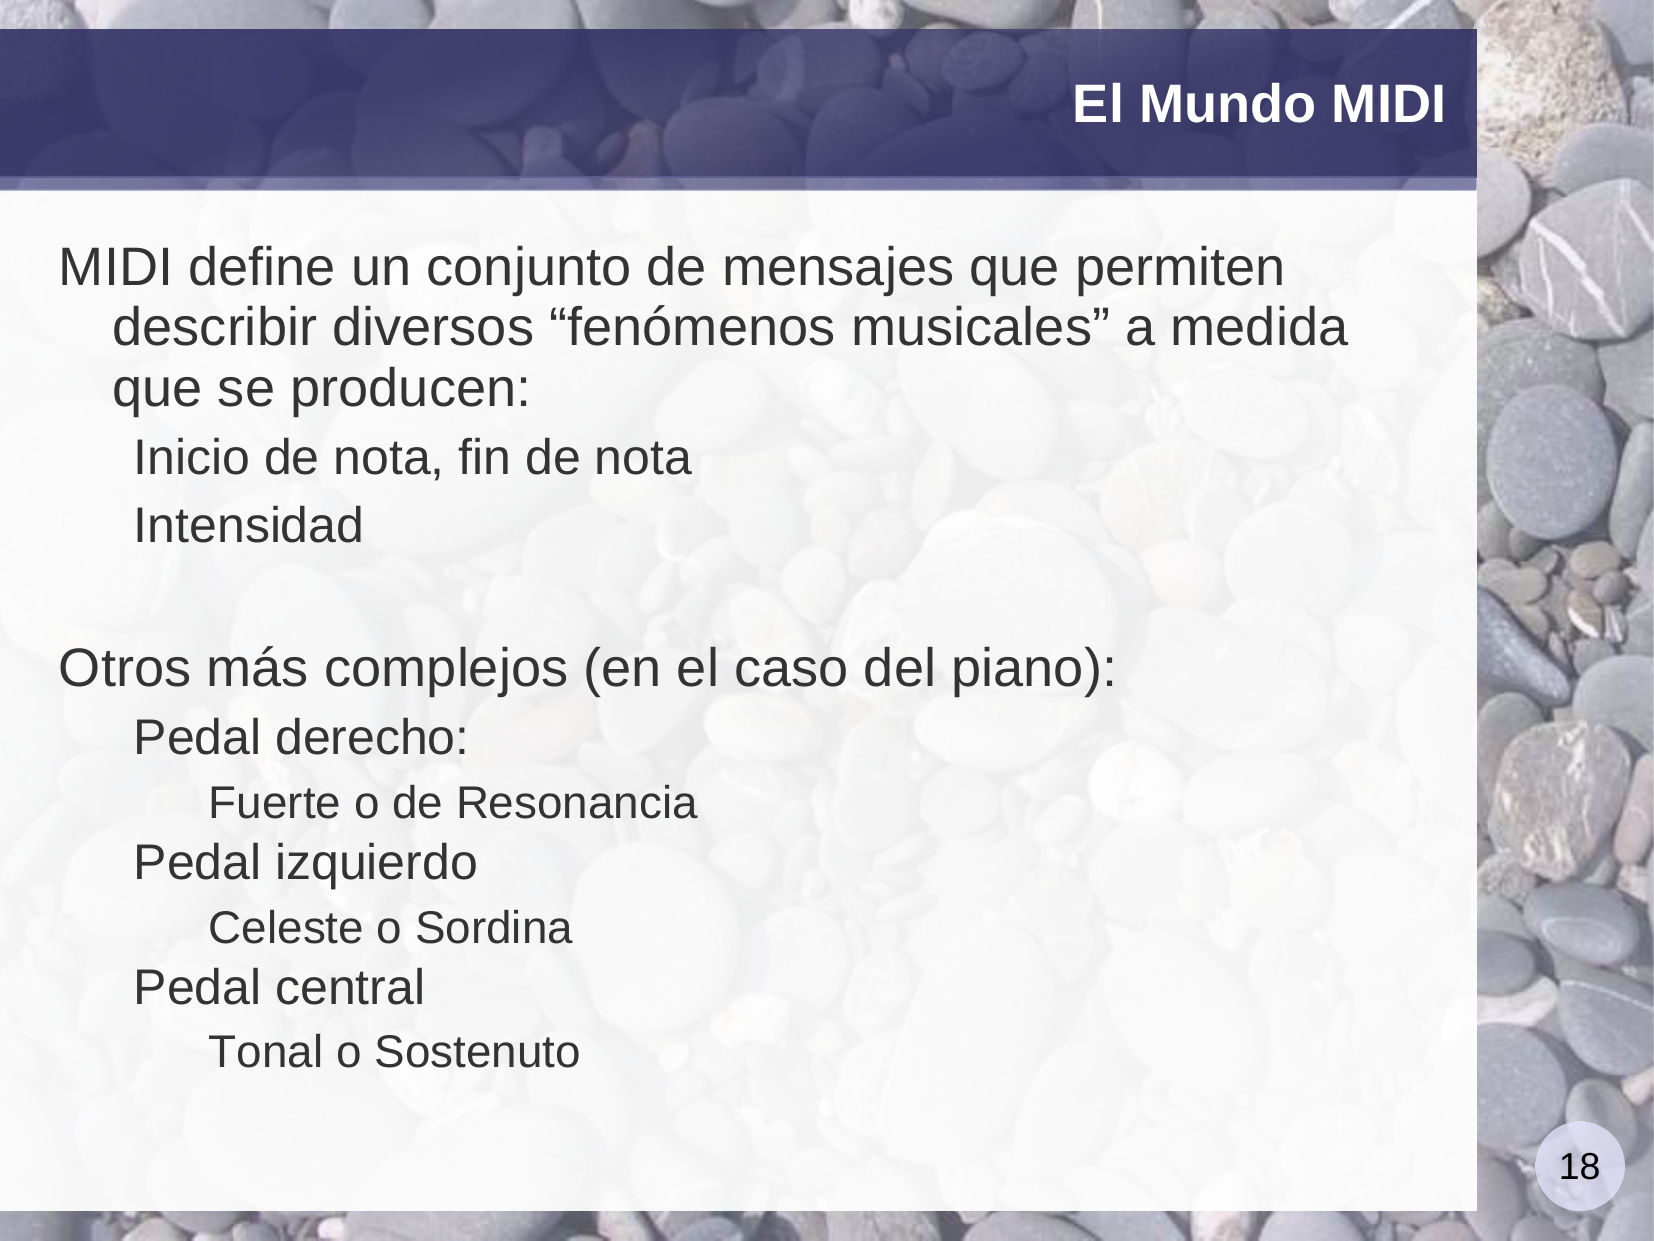

# El Mundo MIDI
MIDI define un conjunto de mensajes que permiten describir diversos “fenómenos musicales” a medida que se producen:
Inicio de nota, fin de nota
Intensidad
Otros más complejos (en el caso del piano):
Pedal derecho:
Fuerte o de Resonancia
Pedal izquierdo
Celeste o Sordina
Pedal central
Tonal o Sostenuto